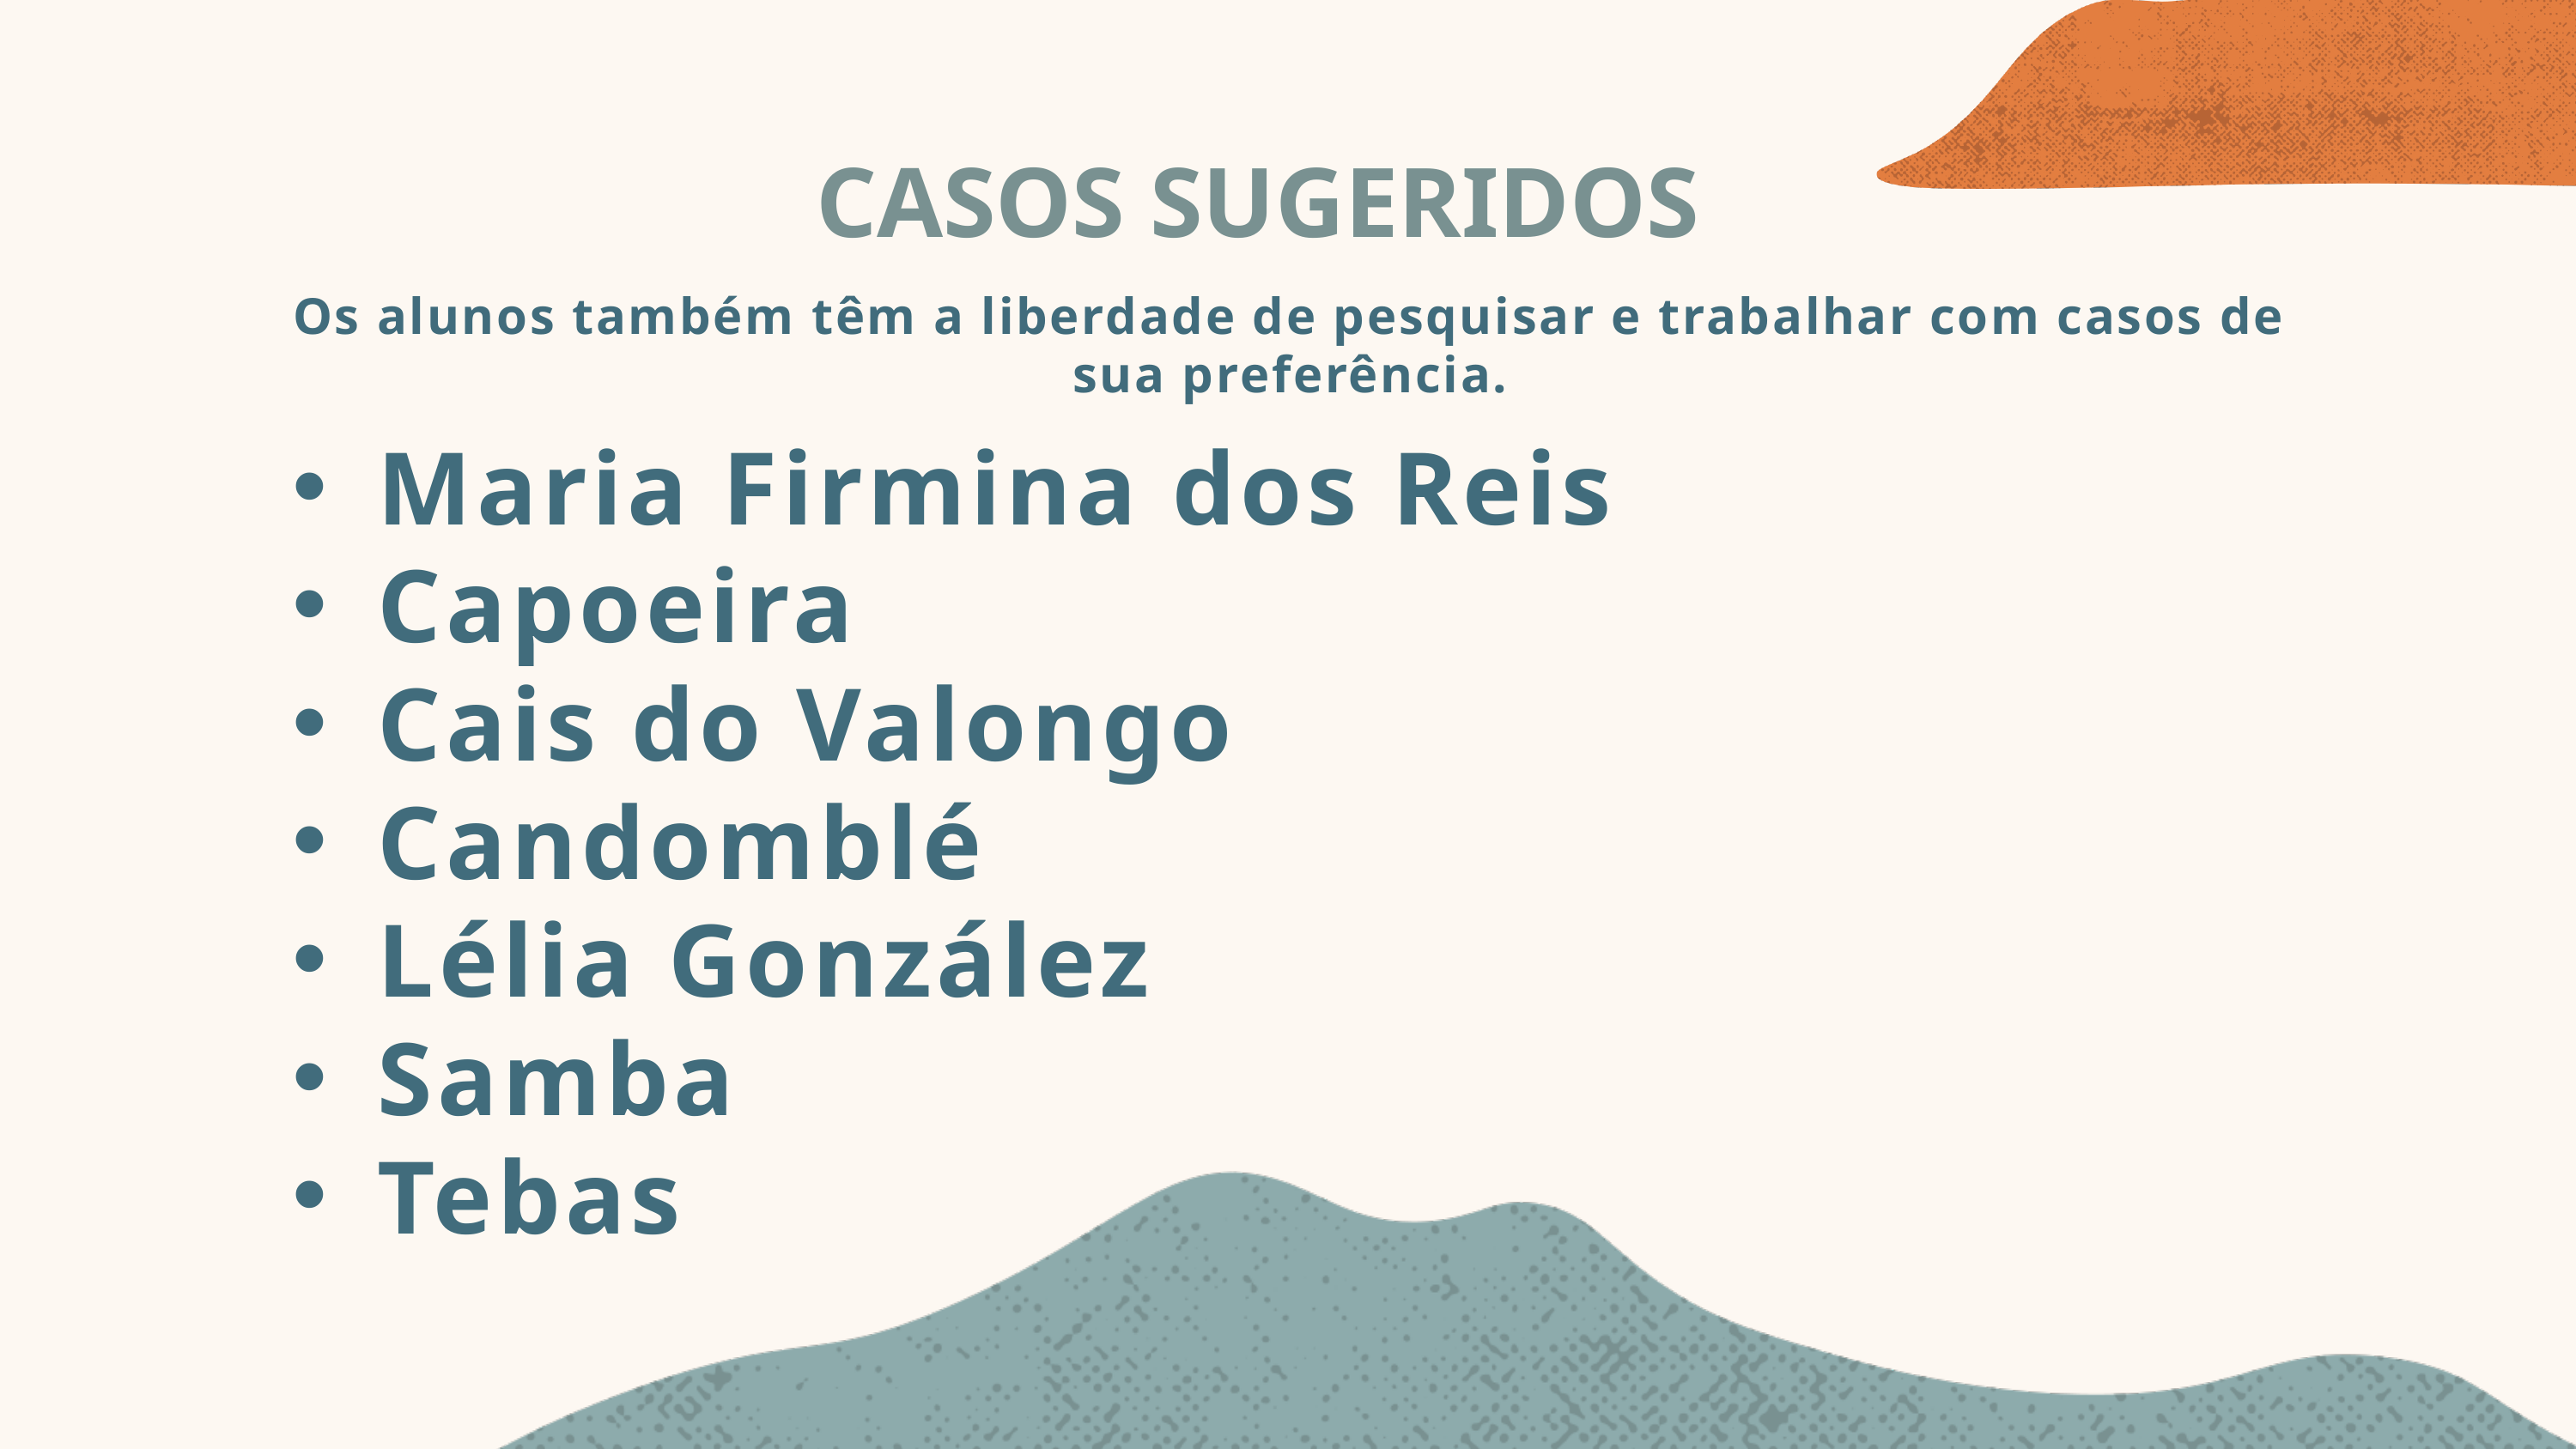

CASOS SUGERIDOS
Os alunos também têm a liberdade de pesquisar e trabalhar com casos de sua preferência.
Maria Firmina dos Reis
Capoeira
Cais do Valongo
Candomblé
Lélia González
Samba
Tebas